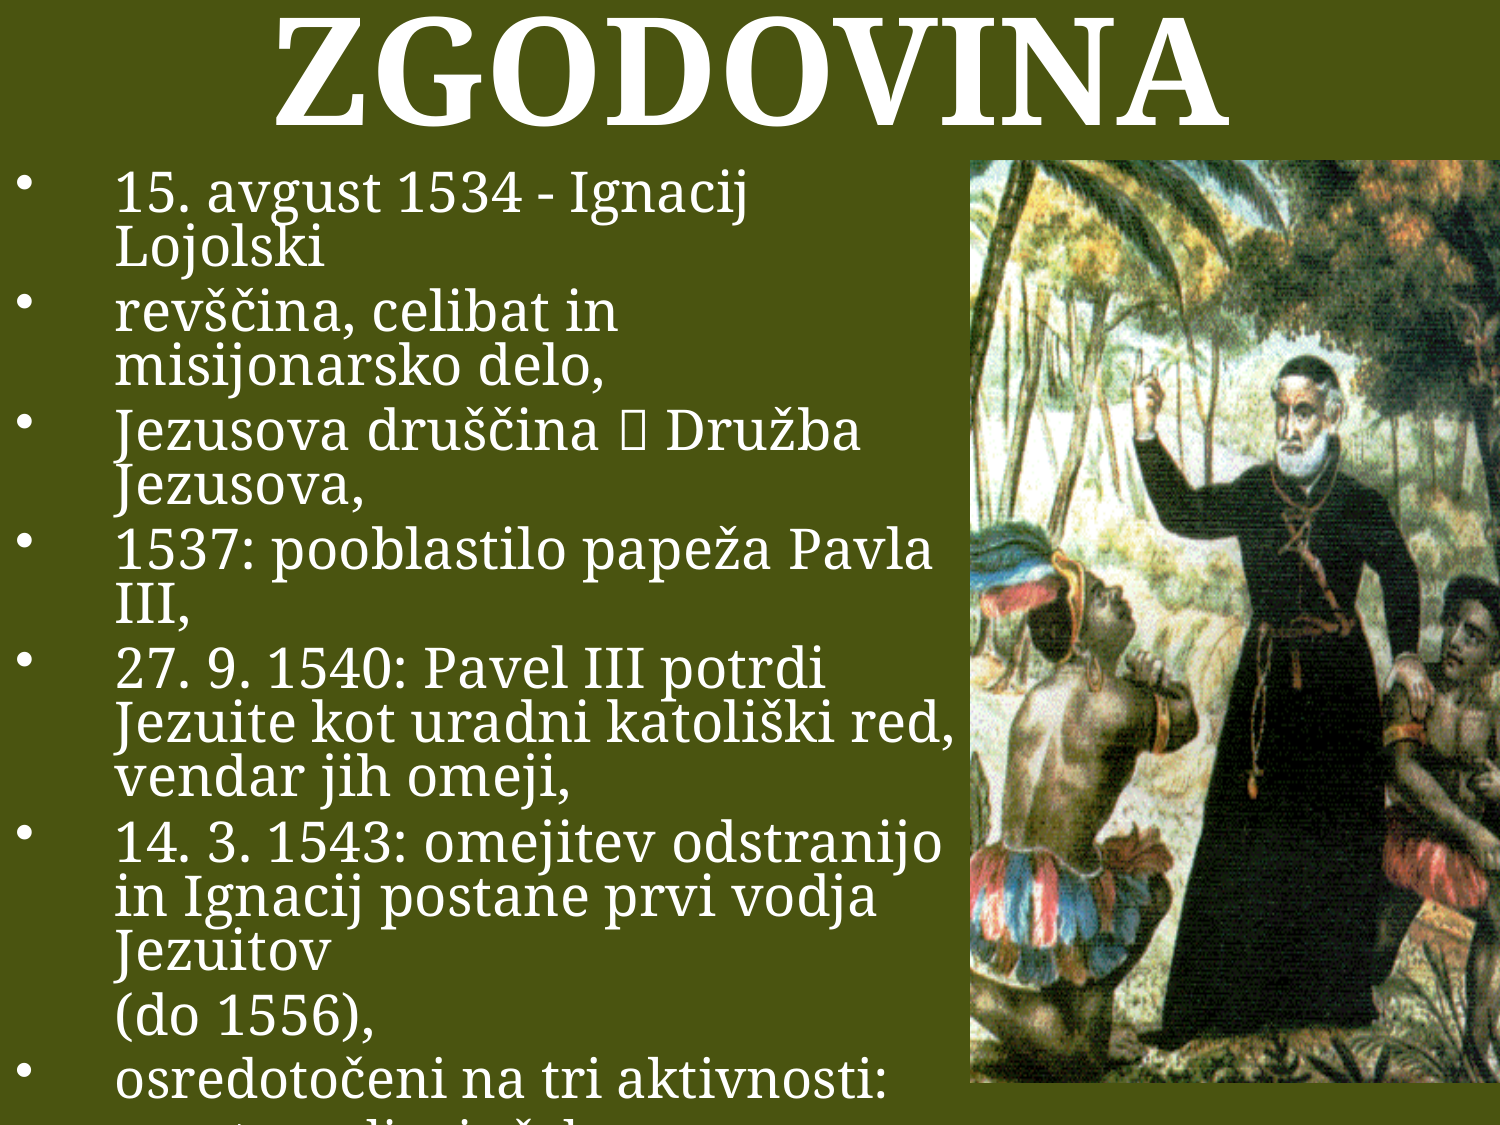

# ZGODOVINA
15. avgust 1534 - Ignacij Lojolski
revščina, celibat in misijonarsko delo,
Jezusova druščina  Družba Jezusova,
1537: pooblastilo papeža Pavla III,
27. 9. 1540: Pavel III potrdi Jezuite kot uradni katoliški red, vendar jih omeji,
14. 3. 1543: omejitev odstranijo in Ignacij postane prvi vodja Jezuitov
	(do 1556),
osredotočeni na tri aktivnosti:
ustanavljanje šol,
širjenje vere med nekristjani,
zaustavljanje protestantizma,
1554: napisana Jezuitska ustava.